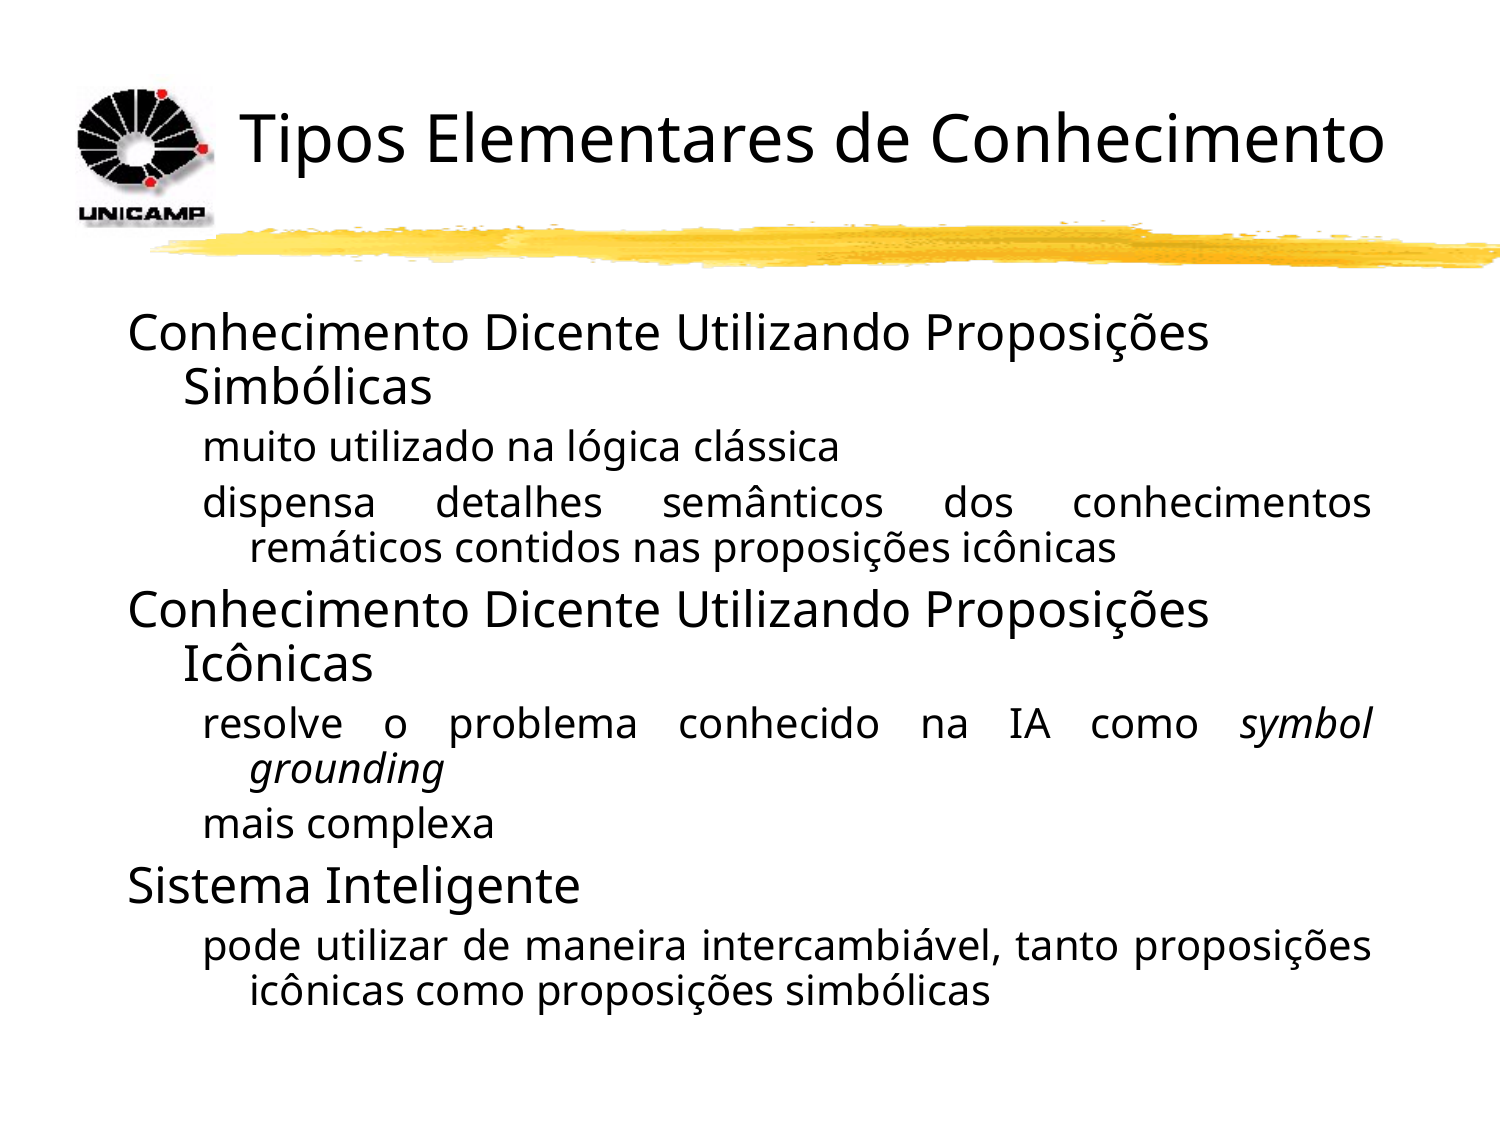

Tipos Elementares de Conhecimento
Conhecimento Dicente Utilizando Proposições Simbólicas
muito utilizado na lógica clássica
dispensa detalhes semânticos dos conhecimentos remáticos contidos nas proposições icônicas
Conhecimento Dicente Utilizando Proposições Icônicas
resolve o problema conhecido na IA como symbol grounding
mais complexa
Sistema Inteligente
pode utilizar de maneira intercambiável, tanto proposições icônicas como proposições simbólicas